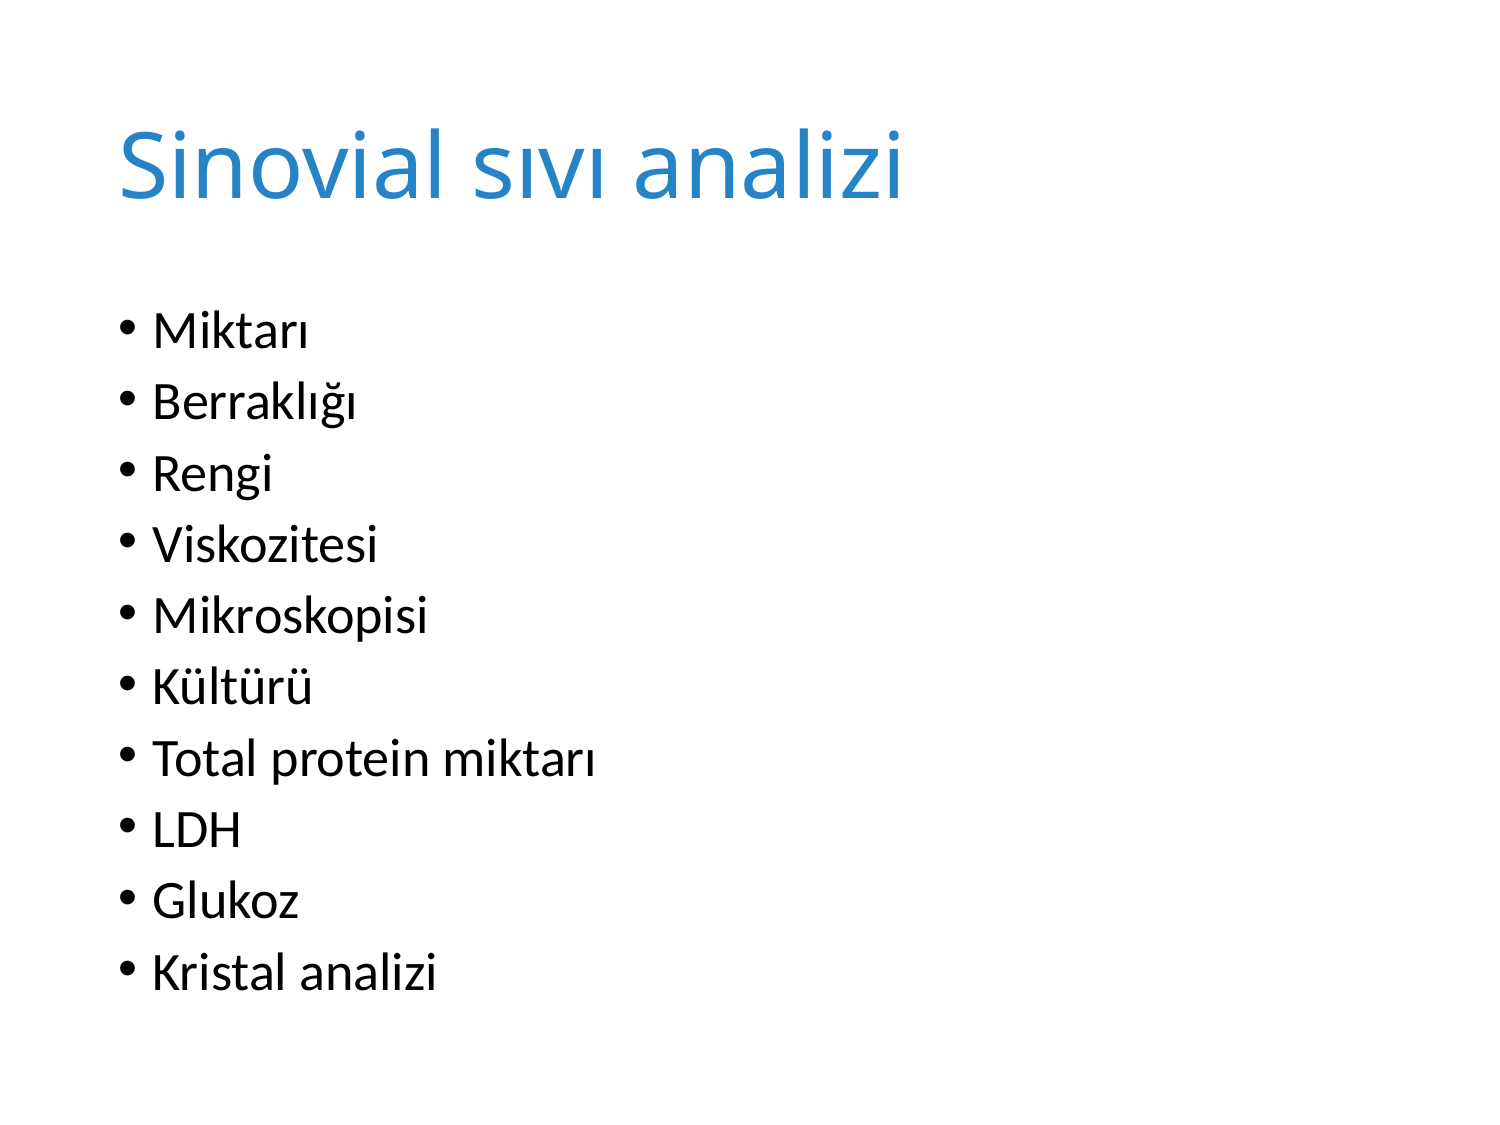

# Sinovial sıvı analizi
Miktarı
Berraklığı
Rengi
Viskozitesi
Mikroskopisi
Kültürü
Total protein miktarı
LDH
Glukoz
Kristal analizi